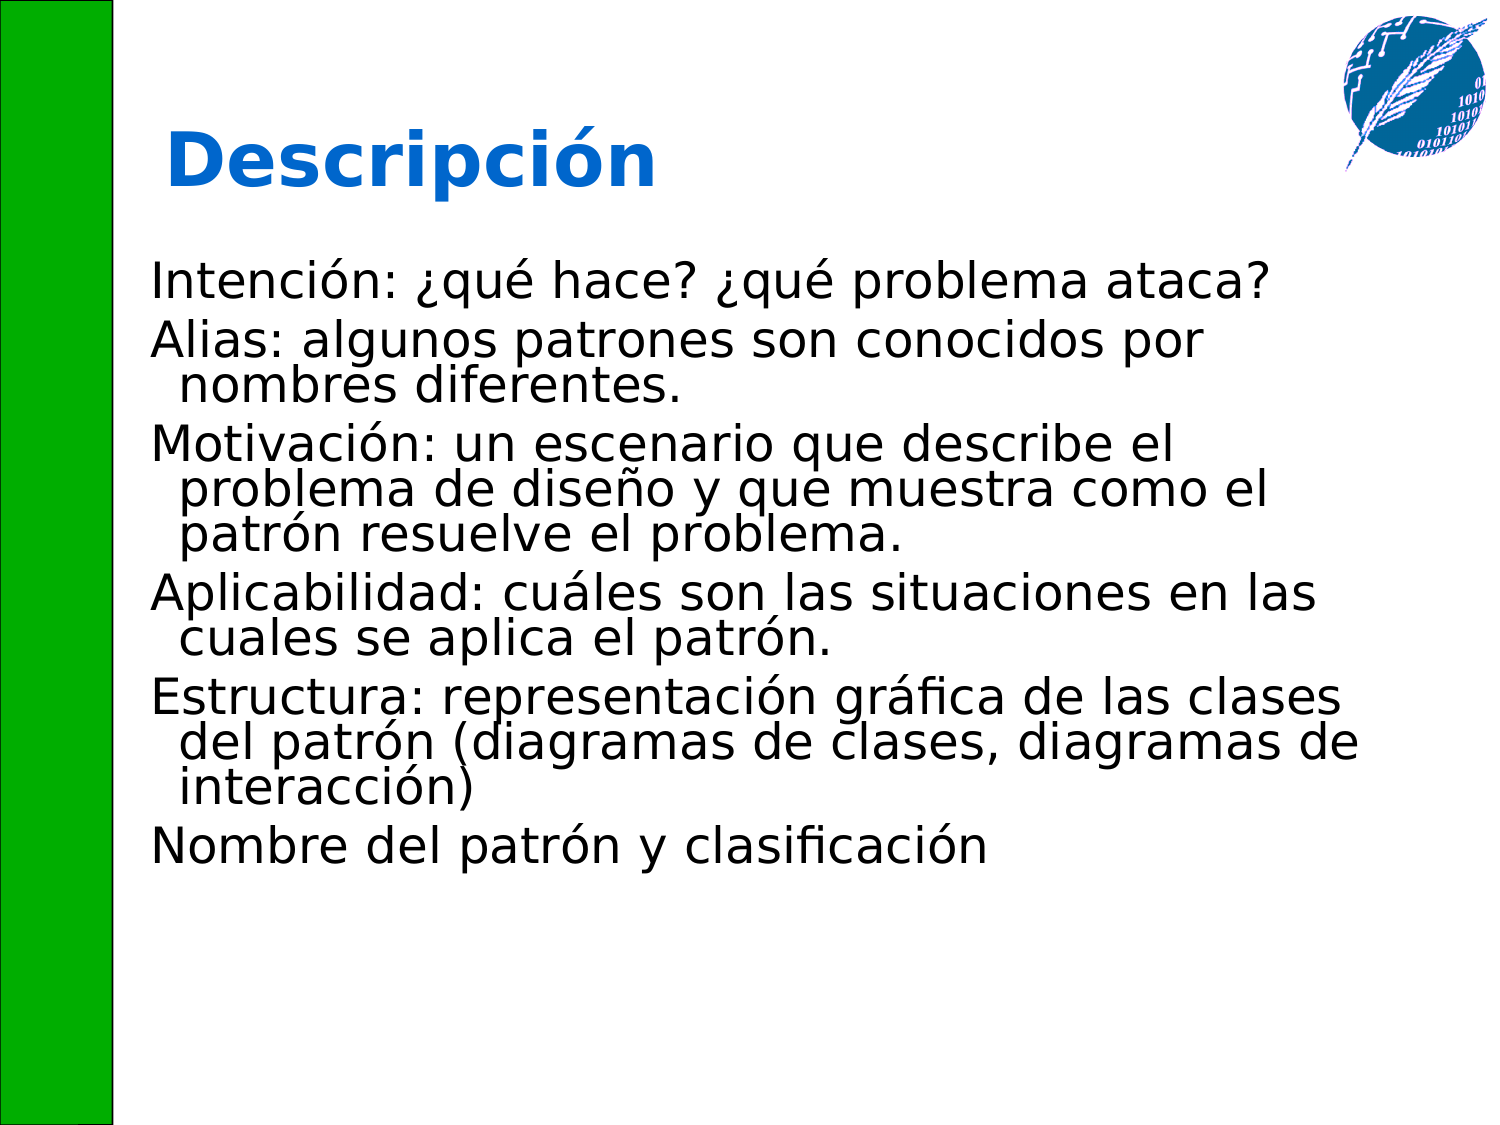

# Descripción
Intención: ¿qué hace? ¿qué problema ataca?
Alias: algunos patrones son conocidos por nombres diferentes.
Motivación: un escenario que describe el problema de diseño y que muestra como el patrón resuelve el problema.
Aplicabilidad: cuáles son las situaciones en las cuales se aplica el patrón.
Estructura: representación gráfica de las clases del patrón (diagramas de clases, diagramas de interacción)
Nombre del patrón y clasificación